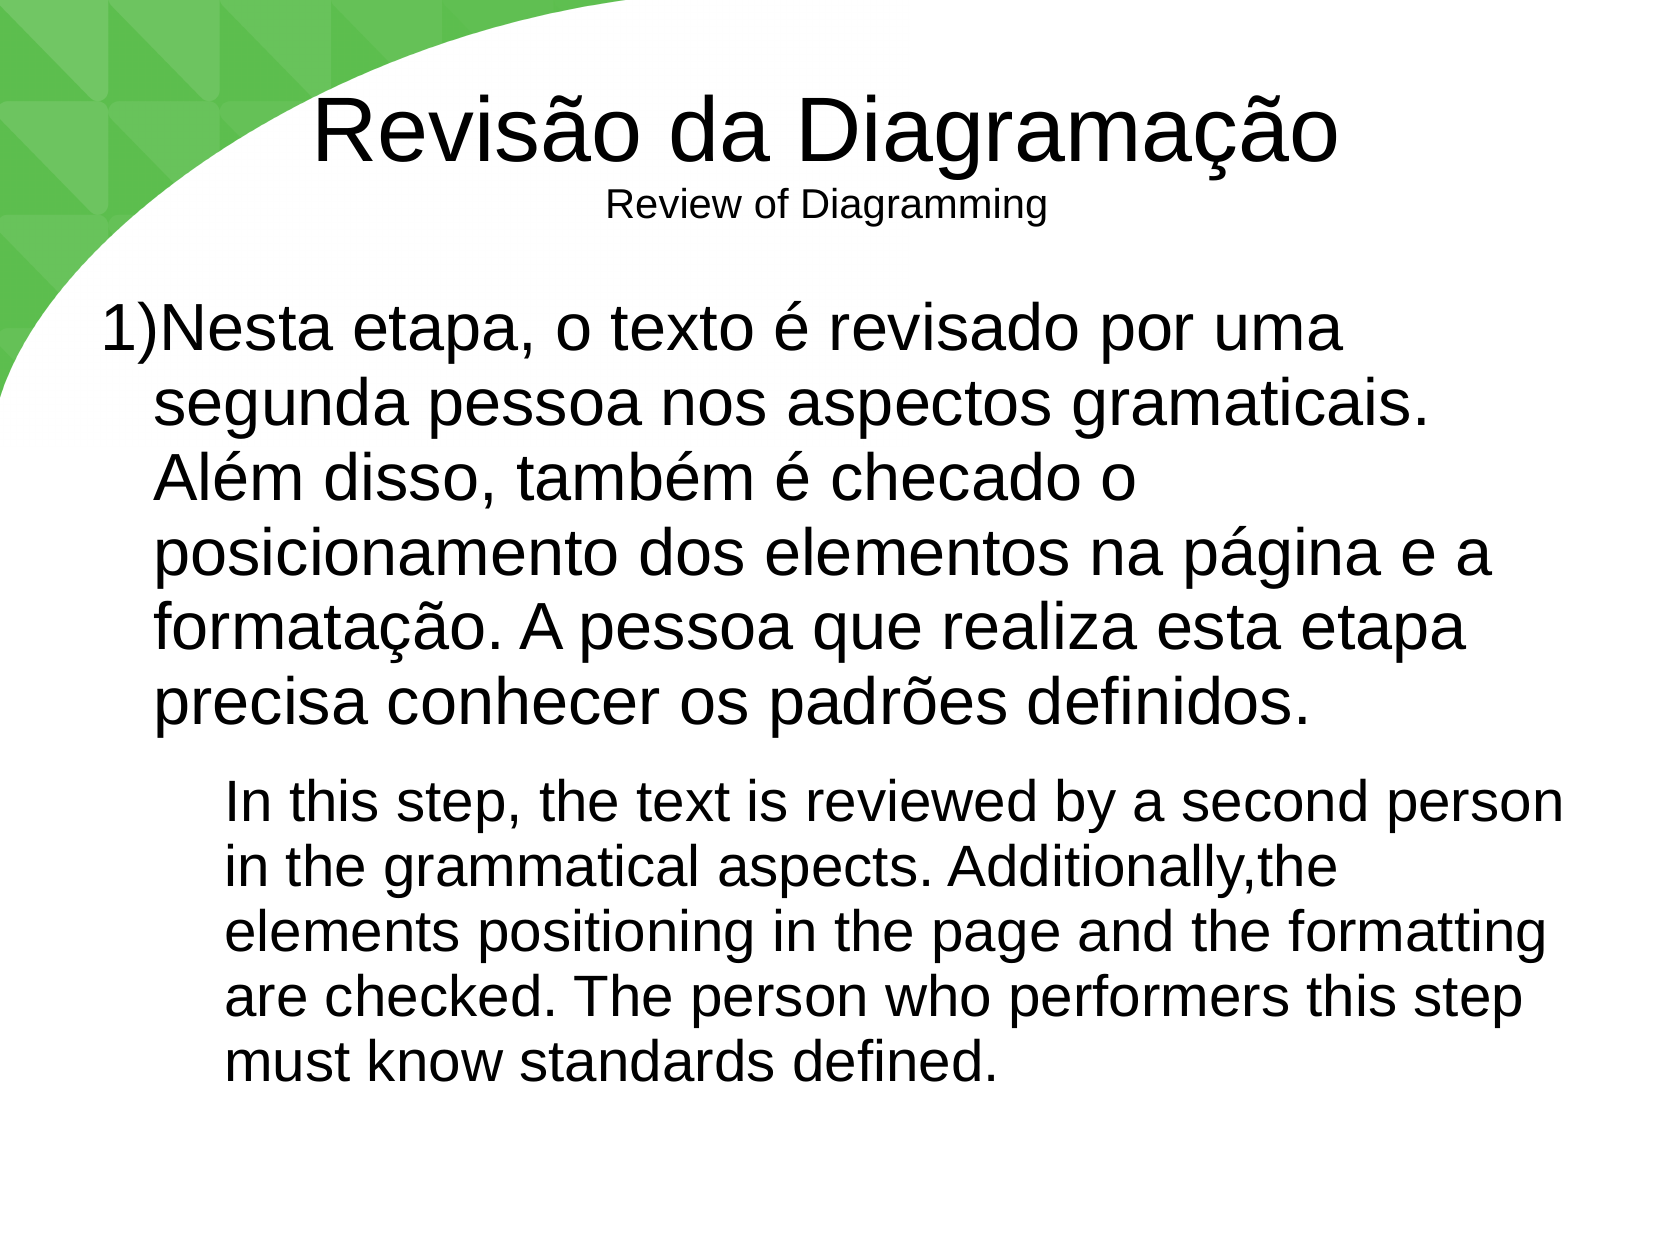

# Revisão da Diagramação Review of Diagramming
Nesta etapa, o texto é revisado por uma segunda pessoa nos aspectos gramaticais. Além disso, também é checado o posicionamento dos elementos na página e a formatação. A pessoa que realiza esta etapa precisa conhecer os padrões definidos.
In this step, the text is reviewed by a second person in the grammatical aspects. Additionally,the elements positioning in the page and the formatting are checked. The person who performers this step must know standards defined.